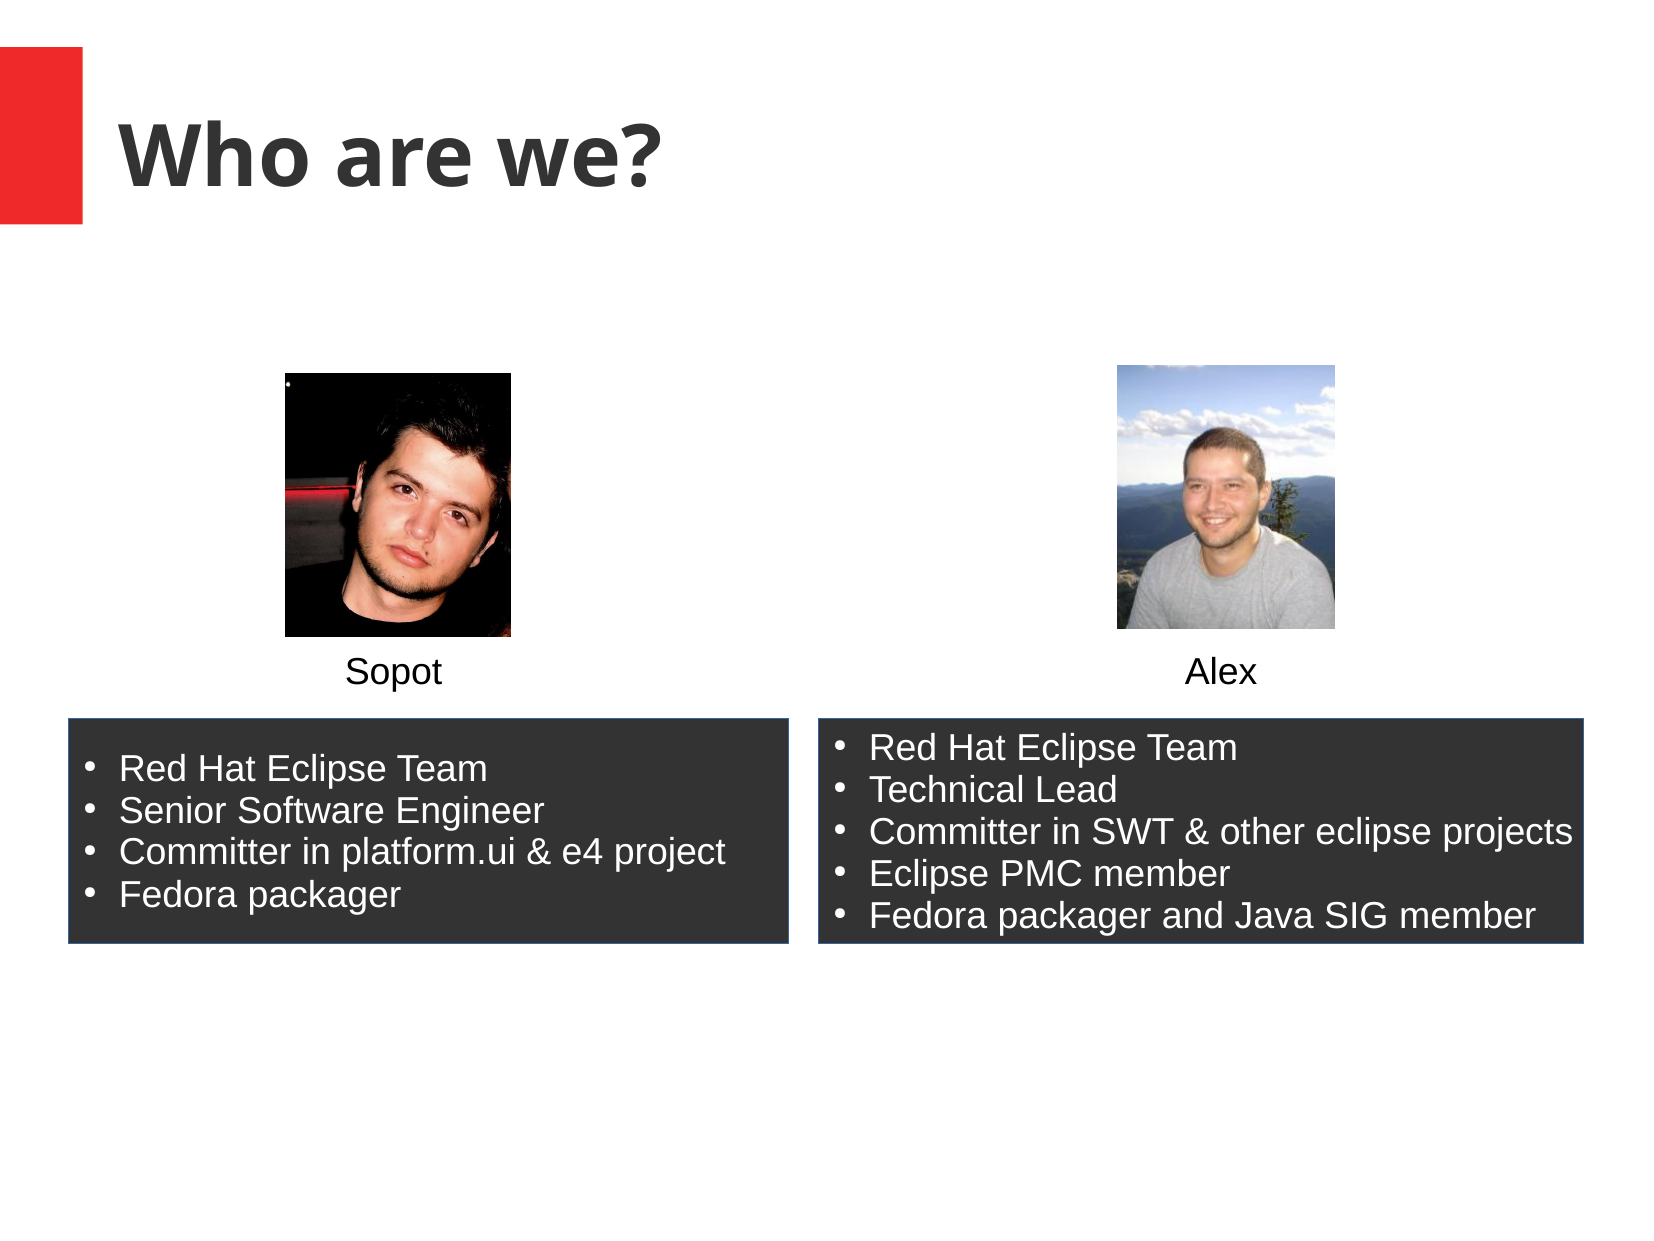

# Who are we?
Sopot
Alex
Red Hat Eclipse Team
Senior Software Engineer
Committer in platform.ui & e4 project
Fedora packager
Red Hat Eclipse Team
Technical Lead
Committer in SWT & other eclipse projects
Eclipse PMC member
Fedora packager and Java SIG member